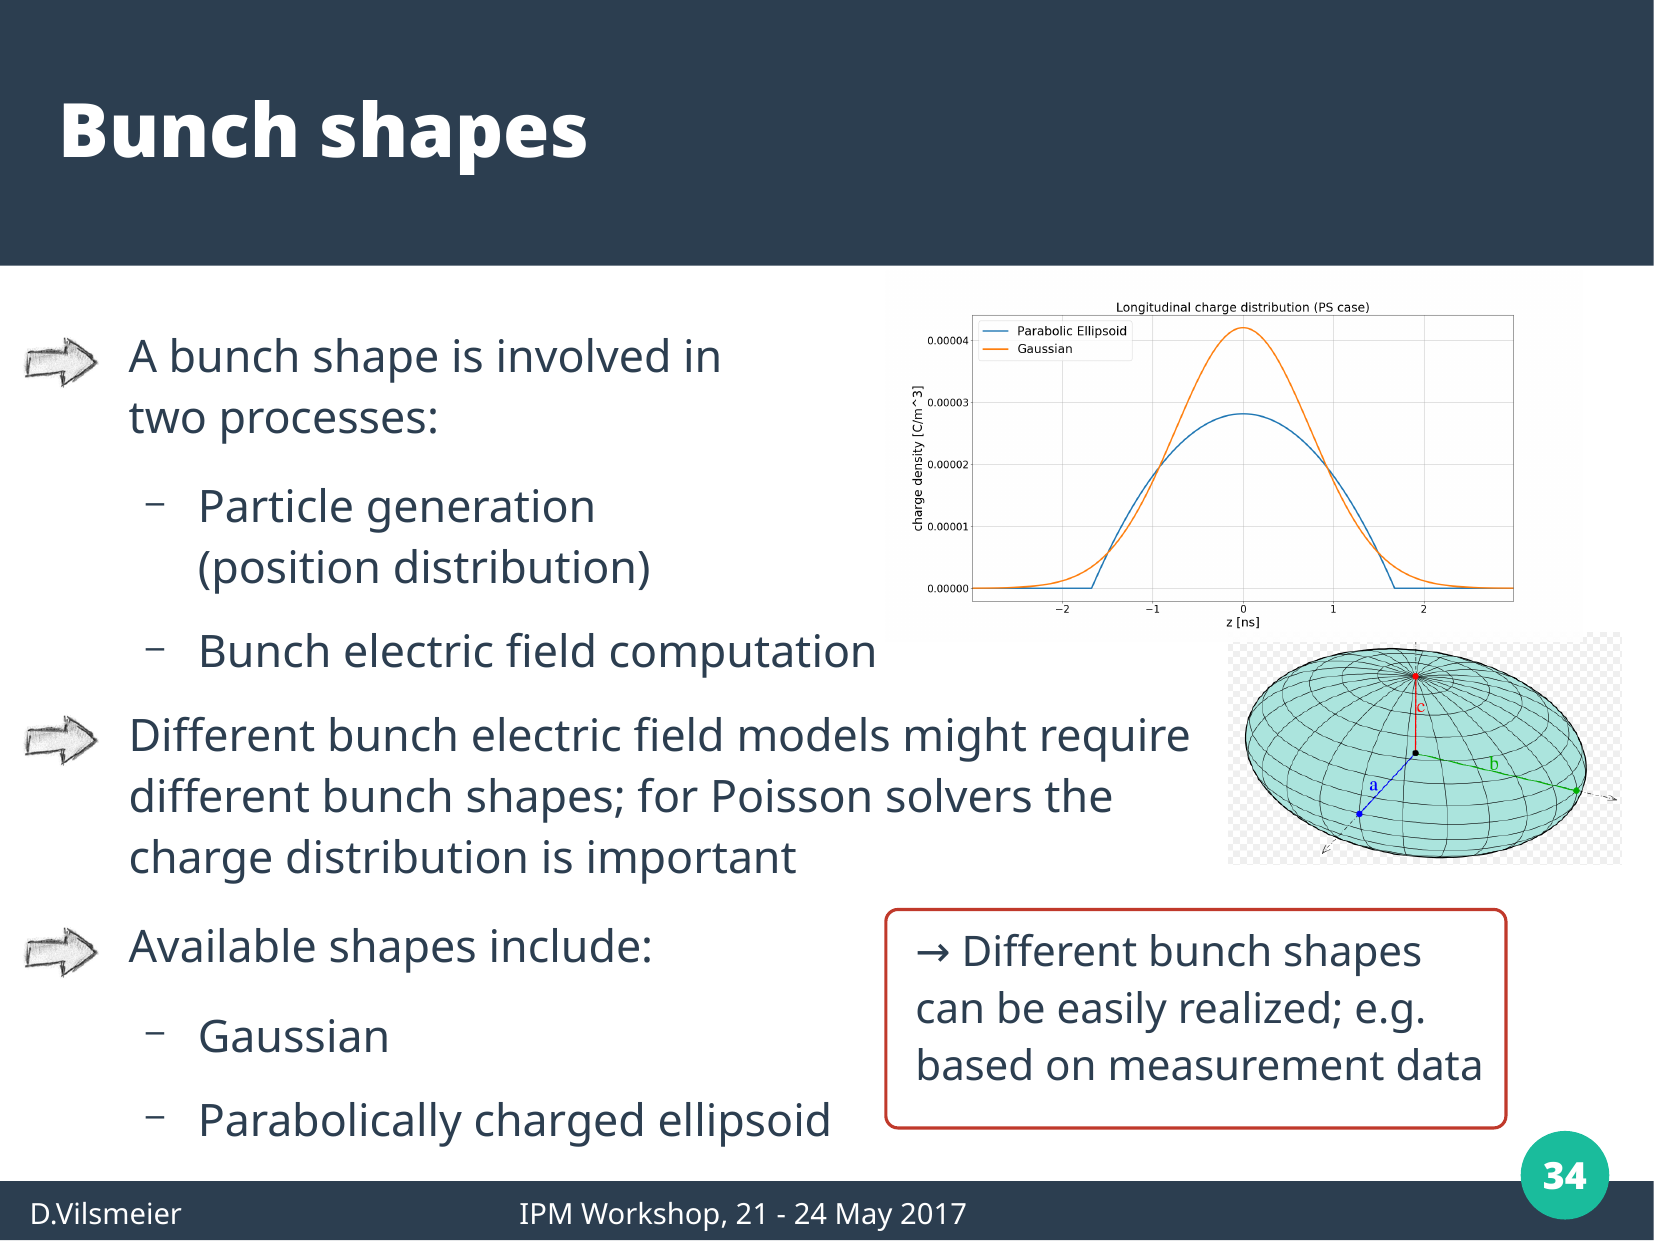

# Bunch shapes
A bunch shape is involved in
two processes:
Particle generation
(position distribution)
Bunch electric field computation
Different bunch electric field models might require
different bunch shapes; for Poisson solvers the
charge distribution is important
Available shapes include:
Gaussian
Parabolically charged ellipsoid
→ Different bunch shapes can be easily realized; e.g. based on measurement data
34
D.Vilsmeier IPM Workshop, 21 - 24 May 2017